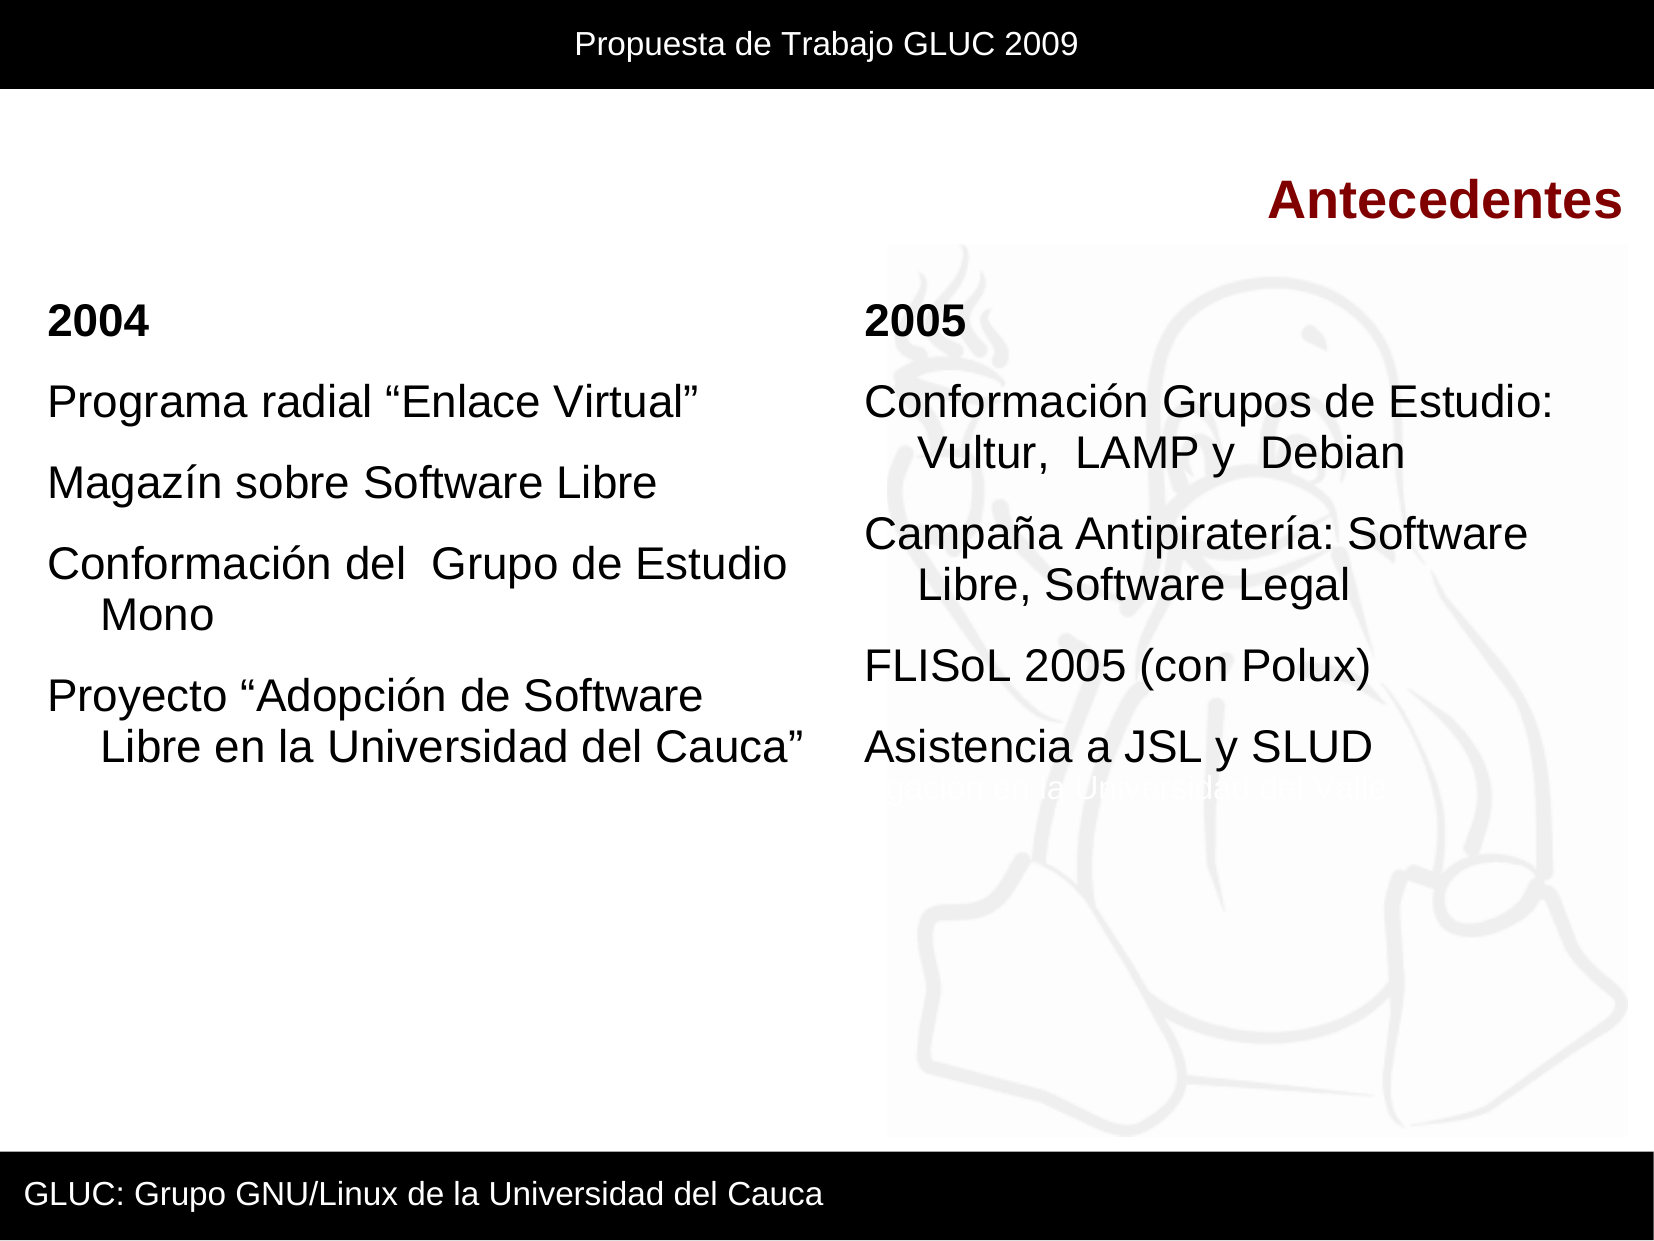

# Antecedentes
2004
Programa radial “Enlace Virtual”
Magazín sobre Software Libre
Conformación del Grupo de Estudio Mono
Proyecto “Adopción de Software Libre en la Universidad del Cauca”
2005
Conformación Grupos de Estudio: Vultur, LAMP y Debian
Campaña Antipiratería: Software Libre, Software Legal
FLISoL 2005 (con Polux)
Asistencia a JSL y SLUD